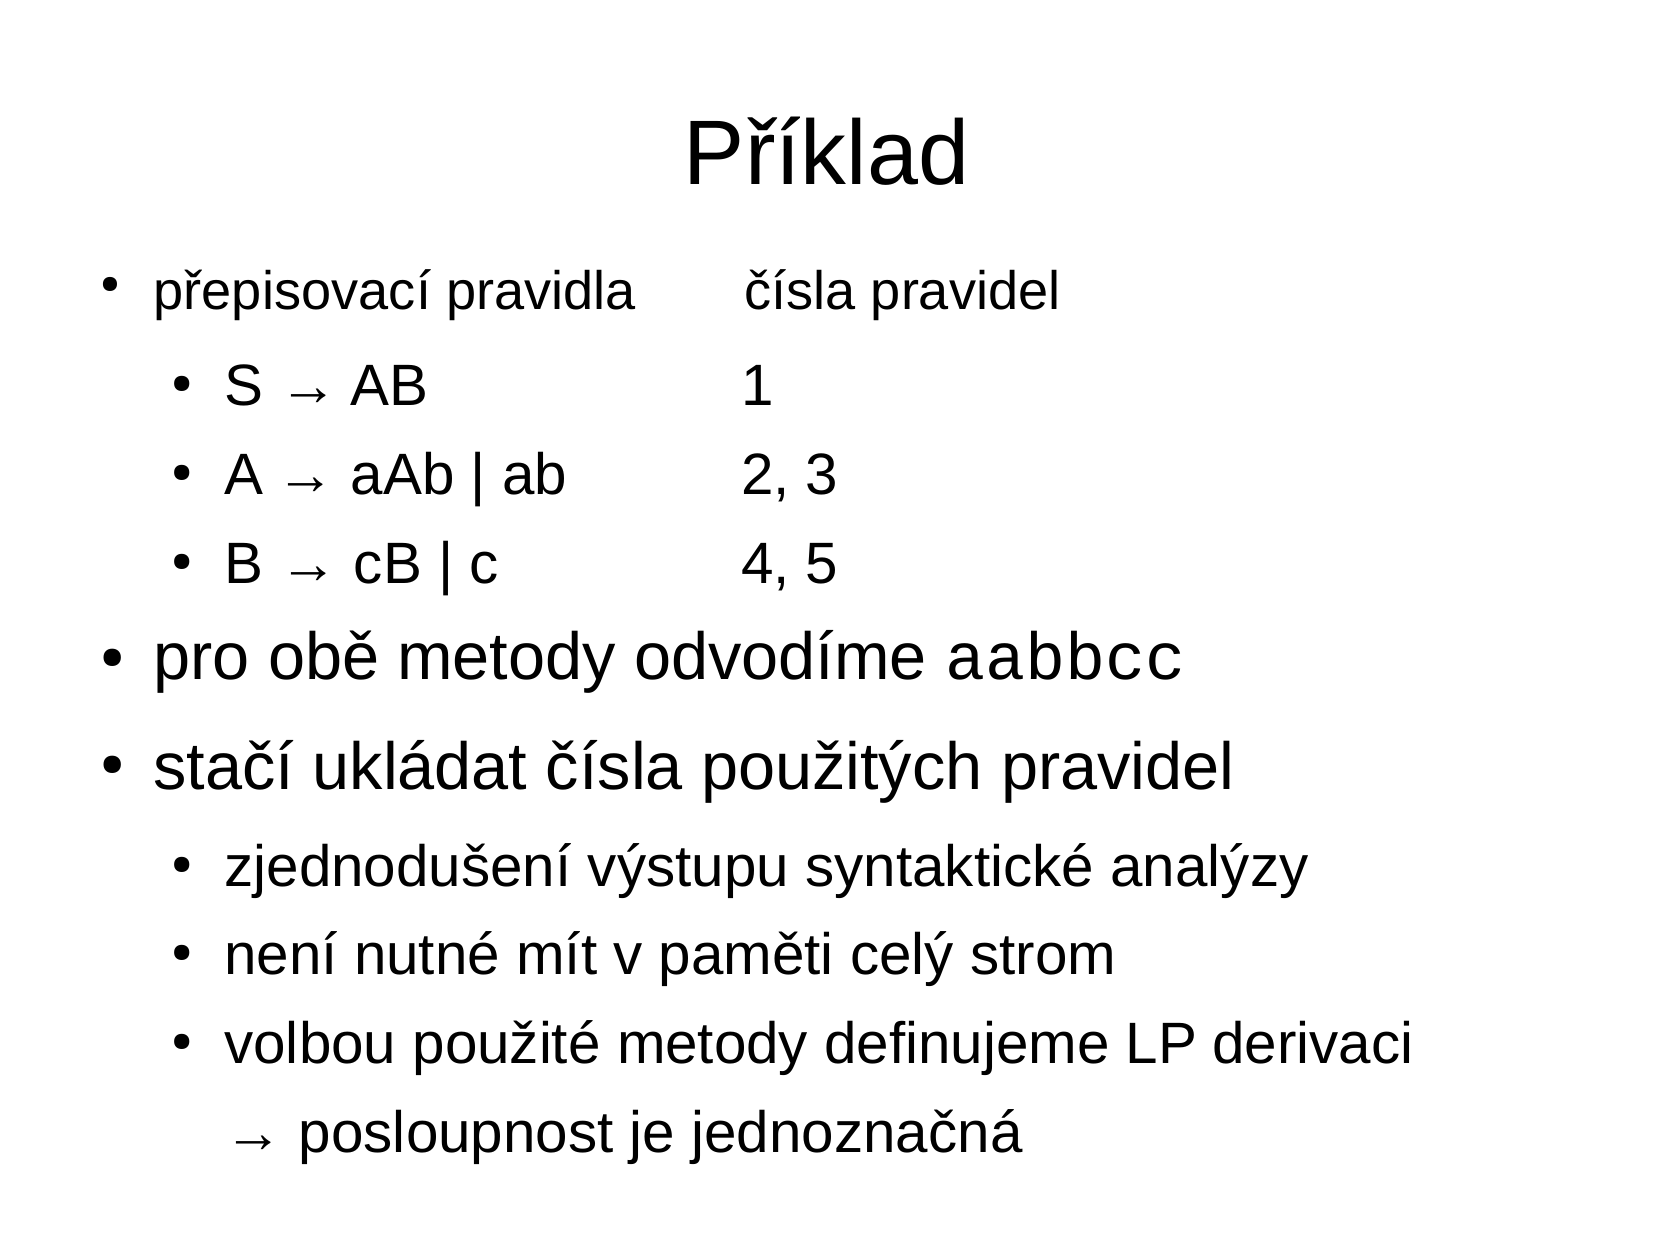

# Příklad
přepisovací pravidla		čísla pravidel
S → AB					1
A → aAb | ab			2, 3
B → cB | c				4, 5
pro obě metody odvodíme aabbcc
stačí ukládat čísla použitých pravidel
zjednodušení výstupu syntaktické analýzy
není nutné mít v paměti celý strom
volbou použité metody definujeme LP derivaci
→ posloupnost je jednoznačná